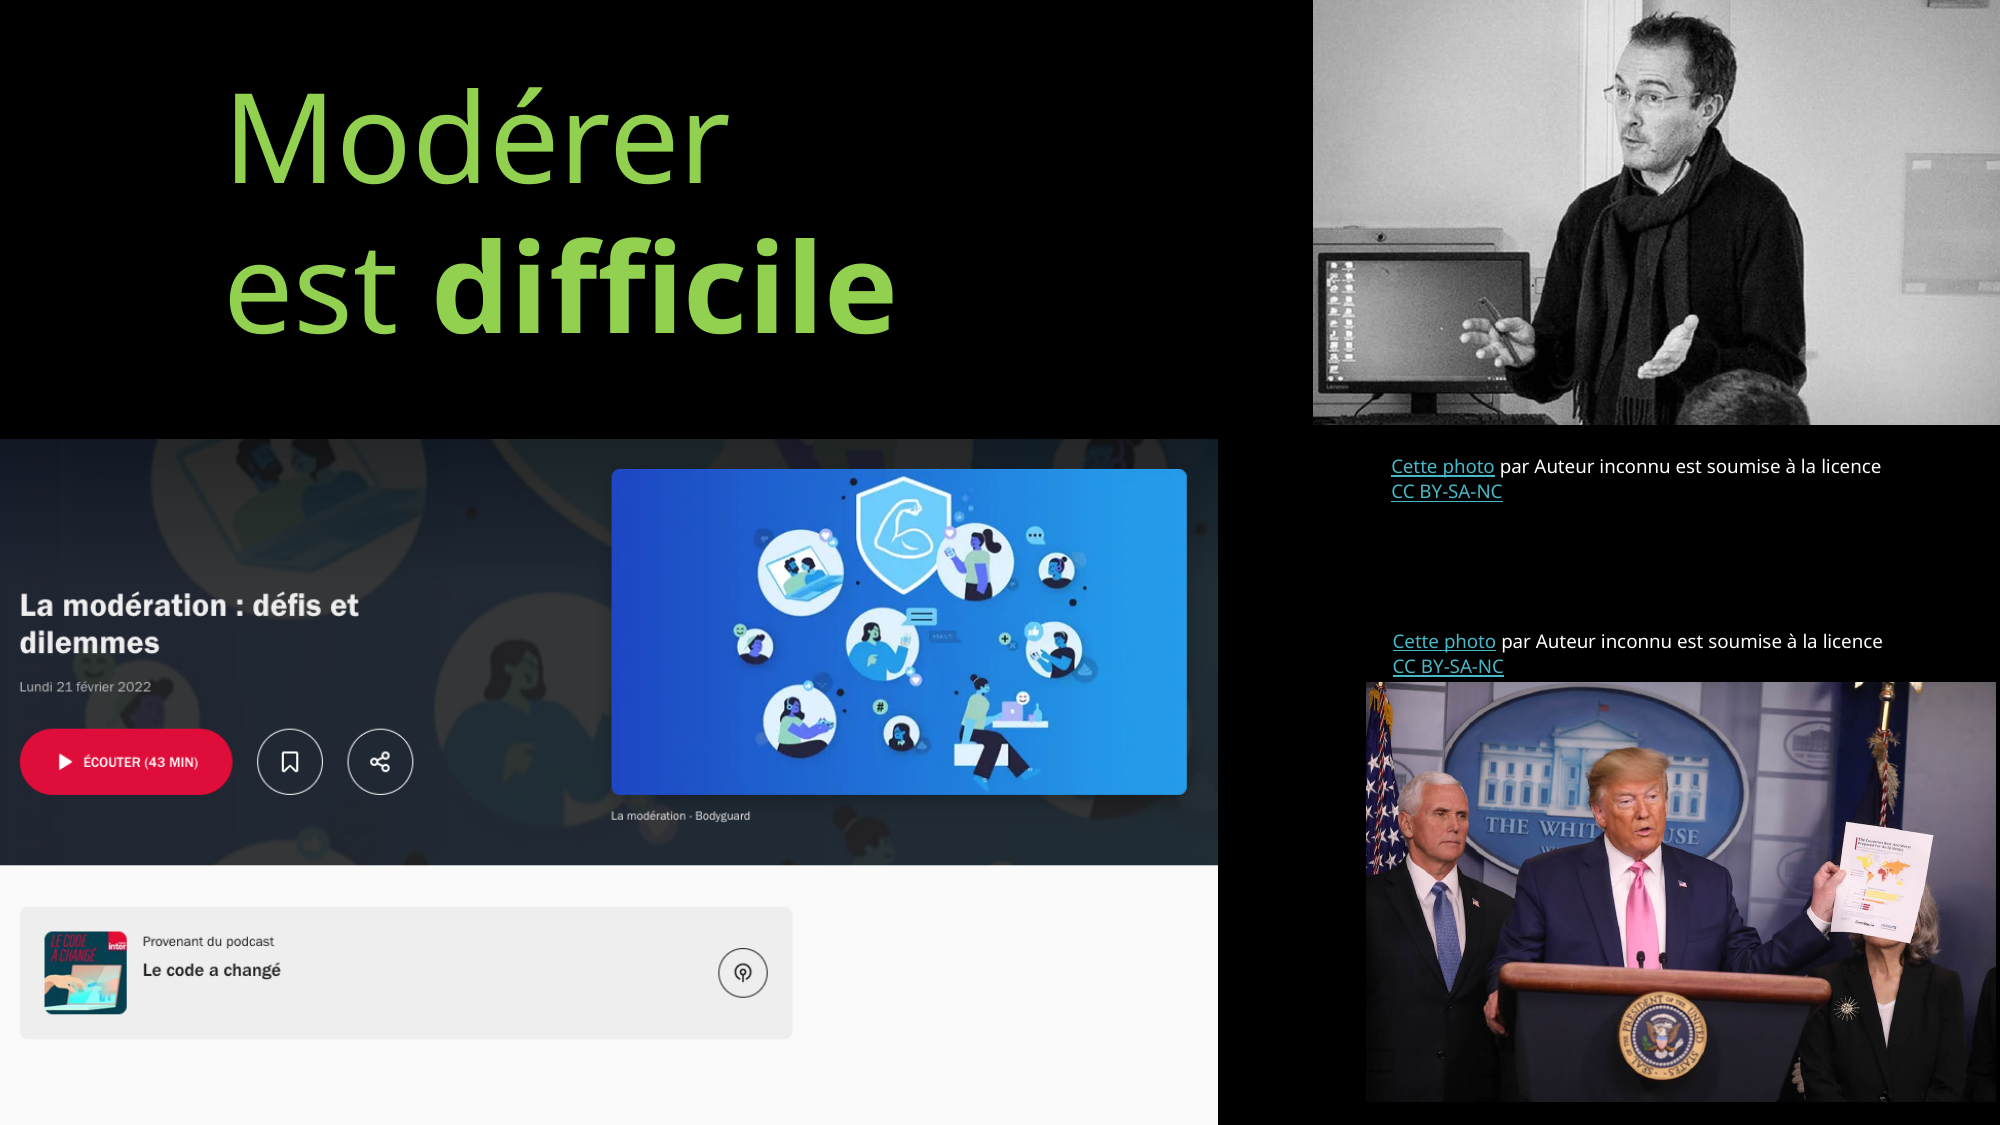

Modérer est difficile
Cette photo par Auteur inconnu est soumise à la licence CC BY-SA-NC
Cette photo par Auteur inconnu est soumise à la licence CC BY-SA-NC